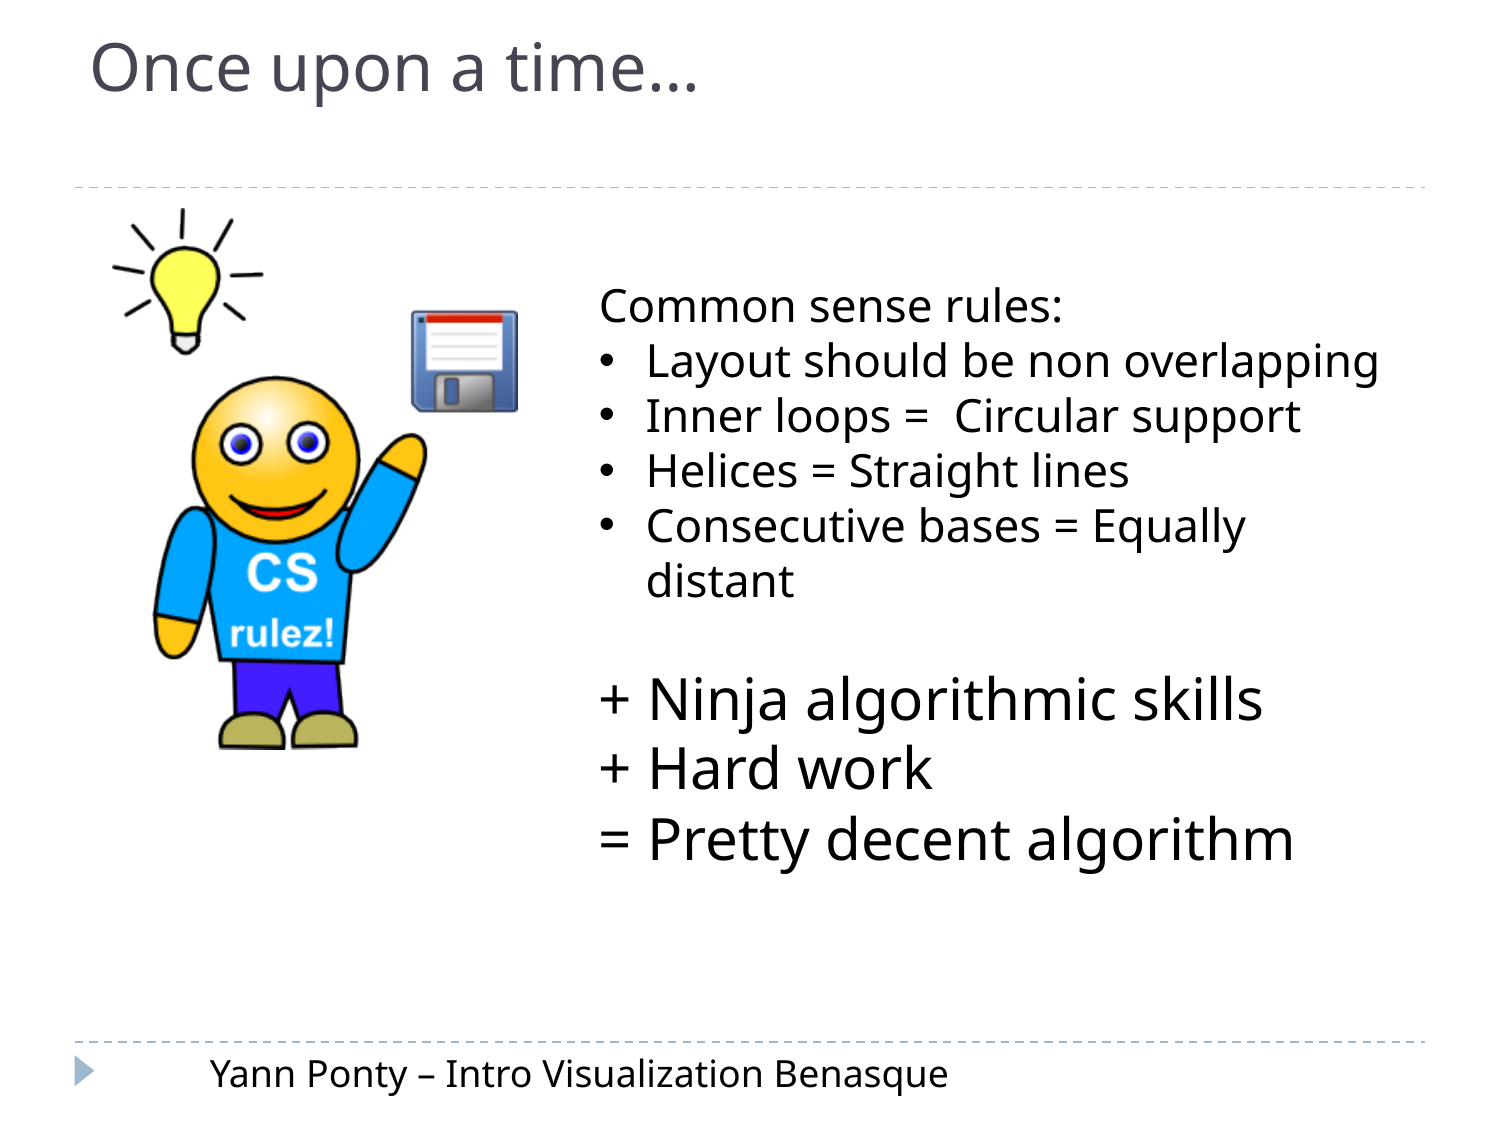

# Once upon a time…
Common sense rules:
Layout should be non overlapping
Inner loops = Circular support
Helices = Straight lines
Consecutive bases = Equally distant
+ Ninja algorithmic skills
+ Hard work
= Pretty decent algorithm
Benasque RNA